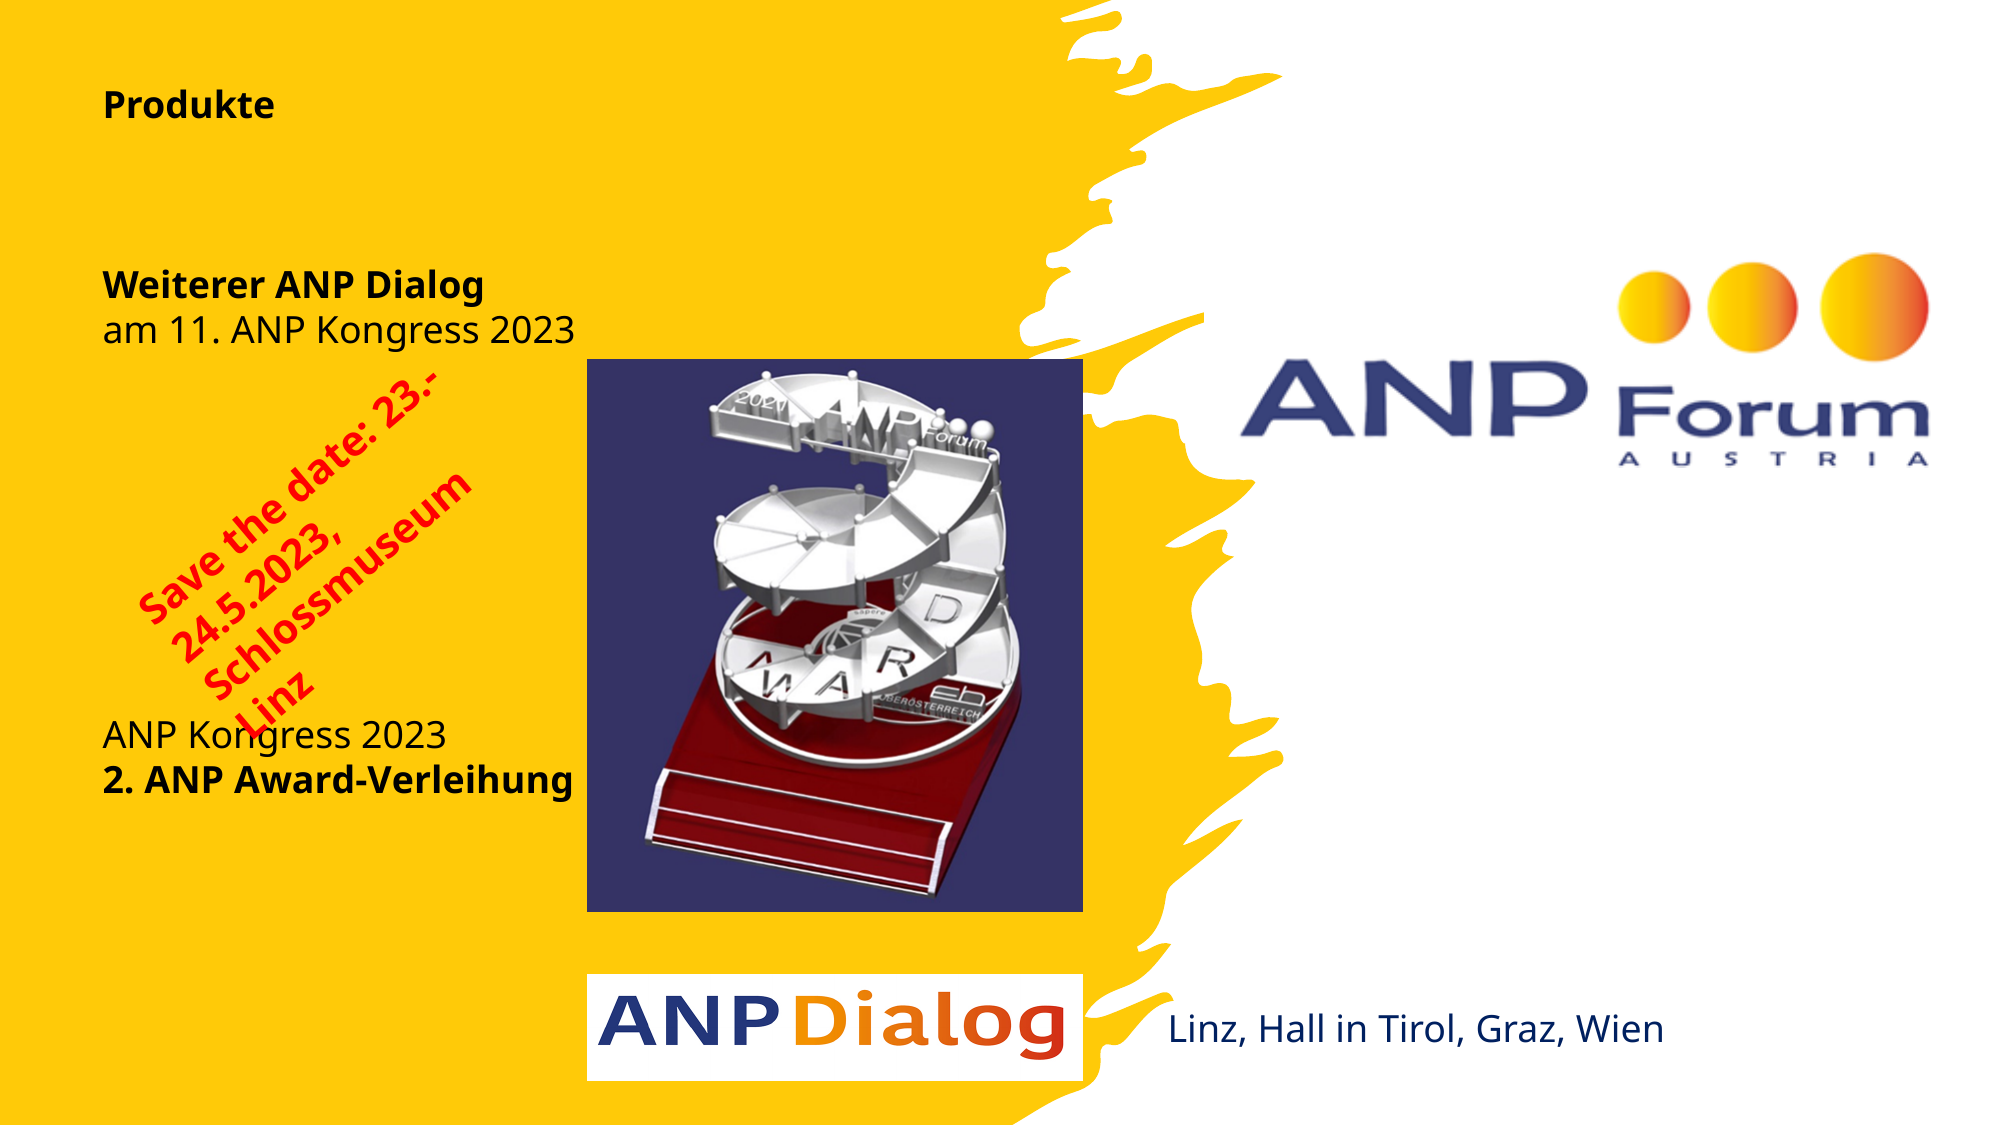

Produkte
Weiterer ANP Dialog
am 11. ANP Kongress 2023
ANP Kongress 2023
2. ANP Award-Verleihung
Save the date: 23.-24.5.2023, Schlossmuseum Linz
Linz, Hall in Tirol, Graz, Wien